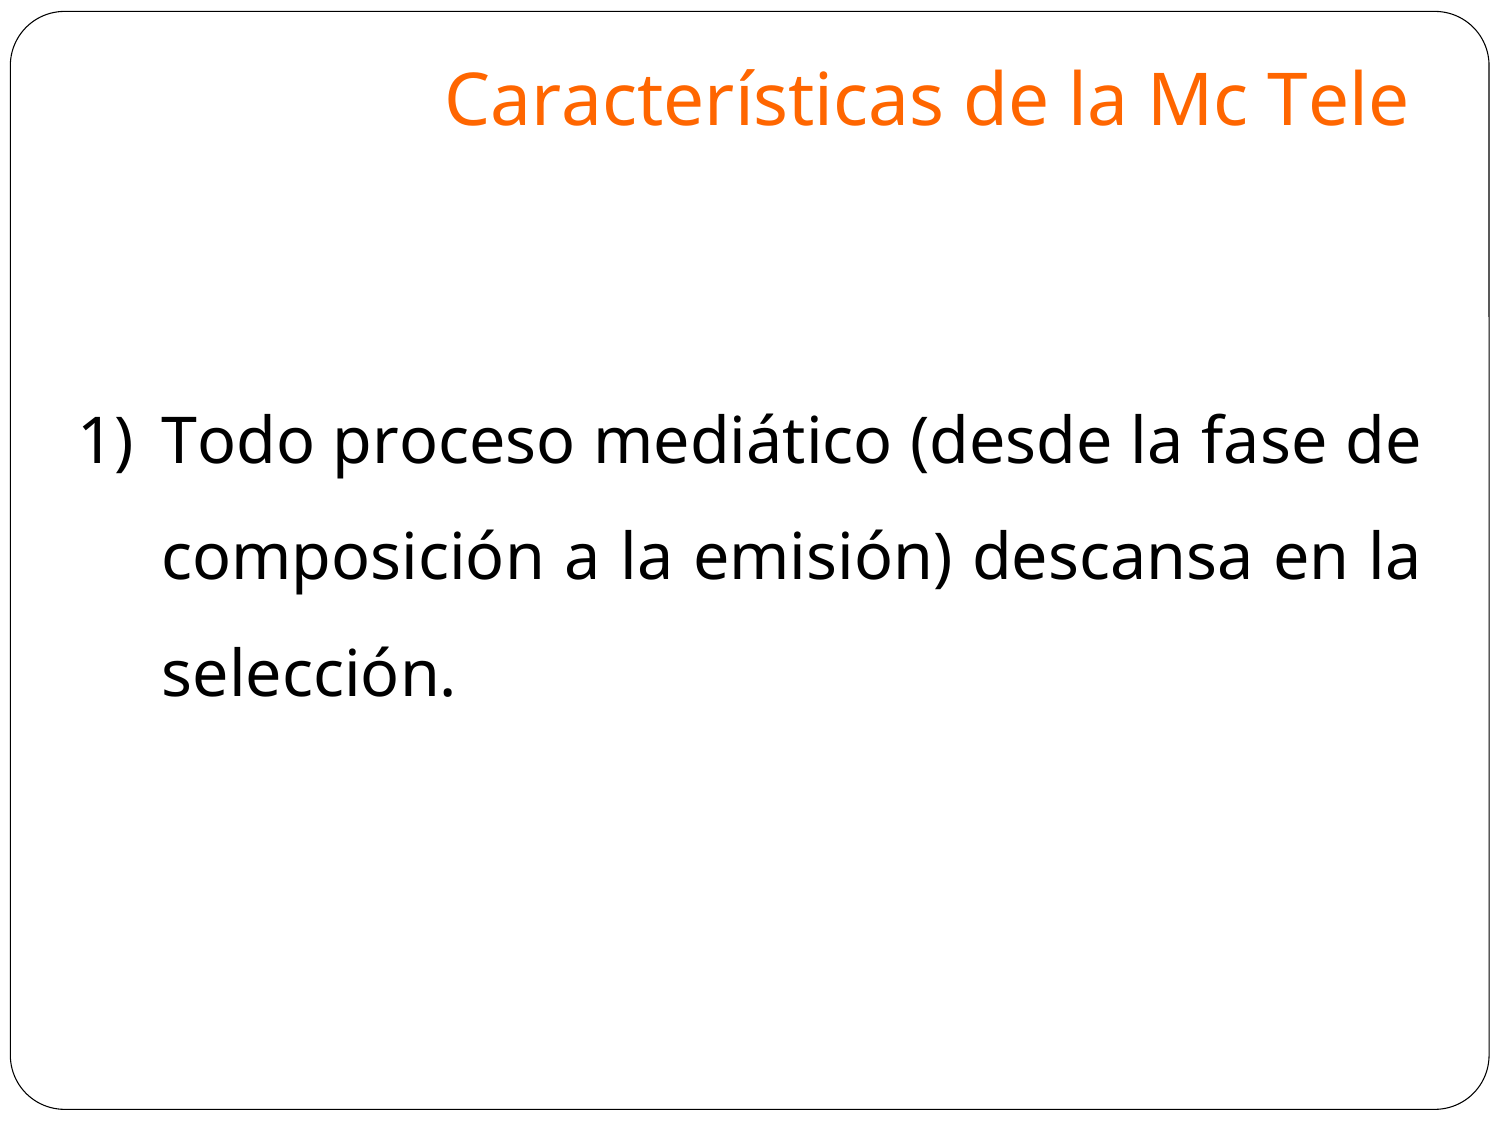

#
Características de la Mc Tele
Todo proceso mediático (desde la fase de composición a la emisión) descansa en la selección.